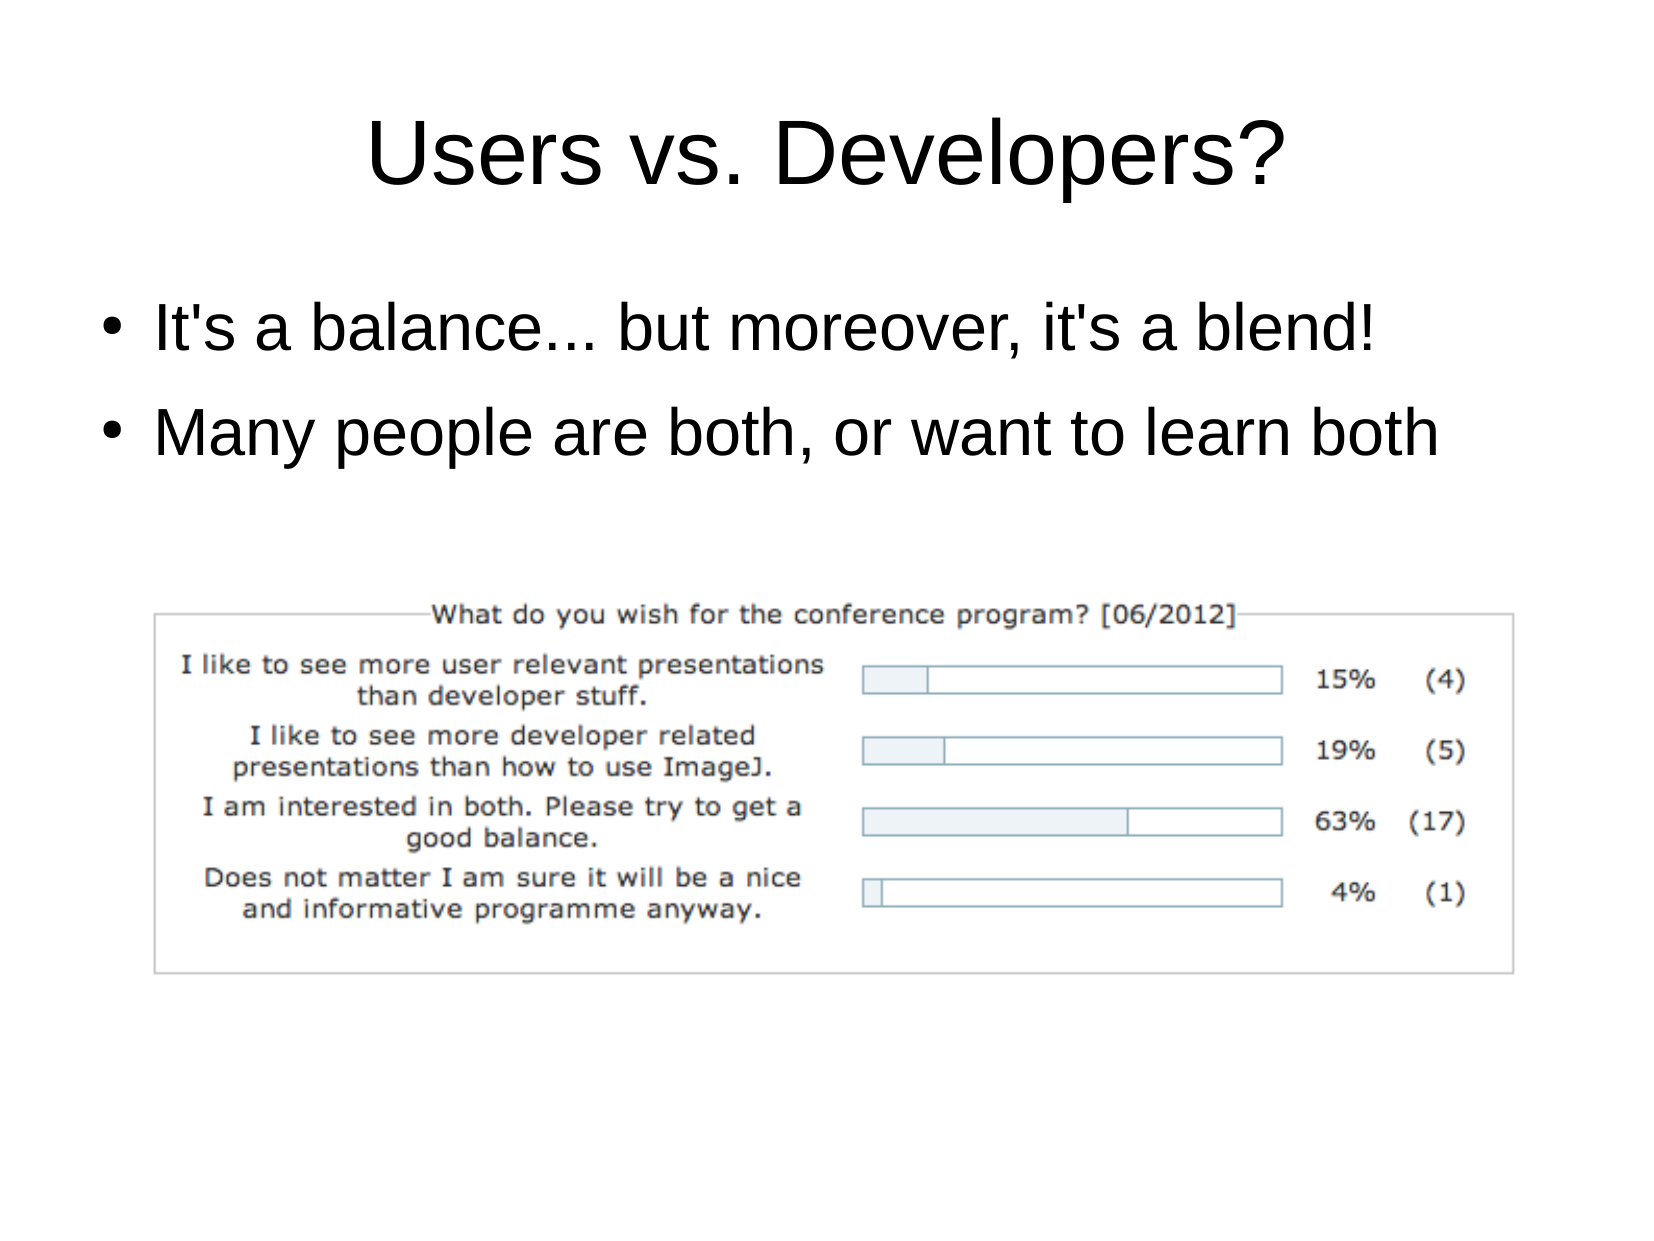

# Users vs. Developers?
It's a balance... but moreover, it's a blend!
Many people are both, or want to learn both